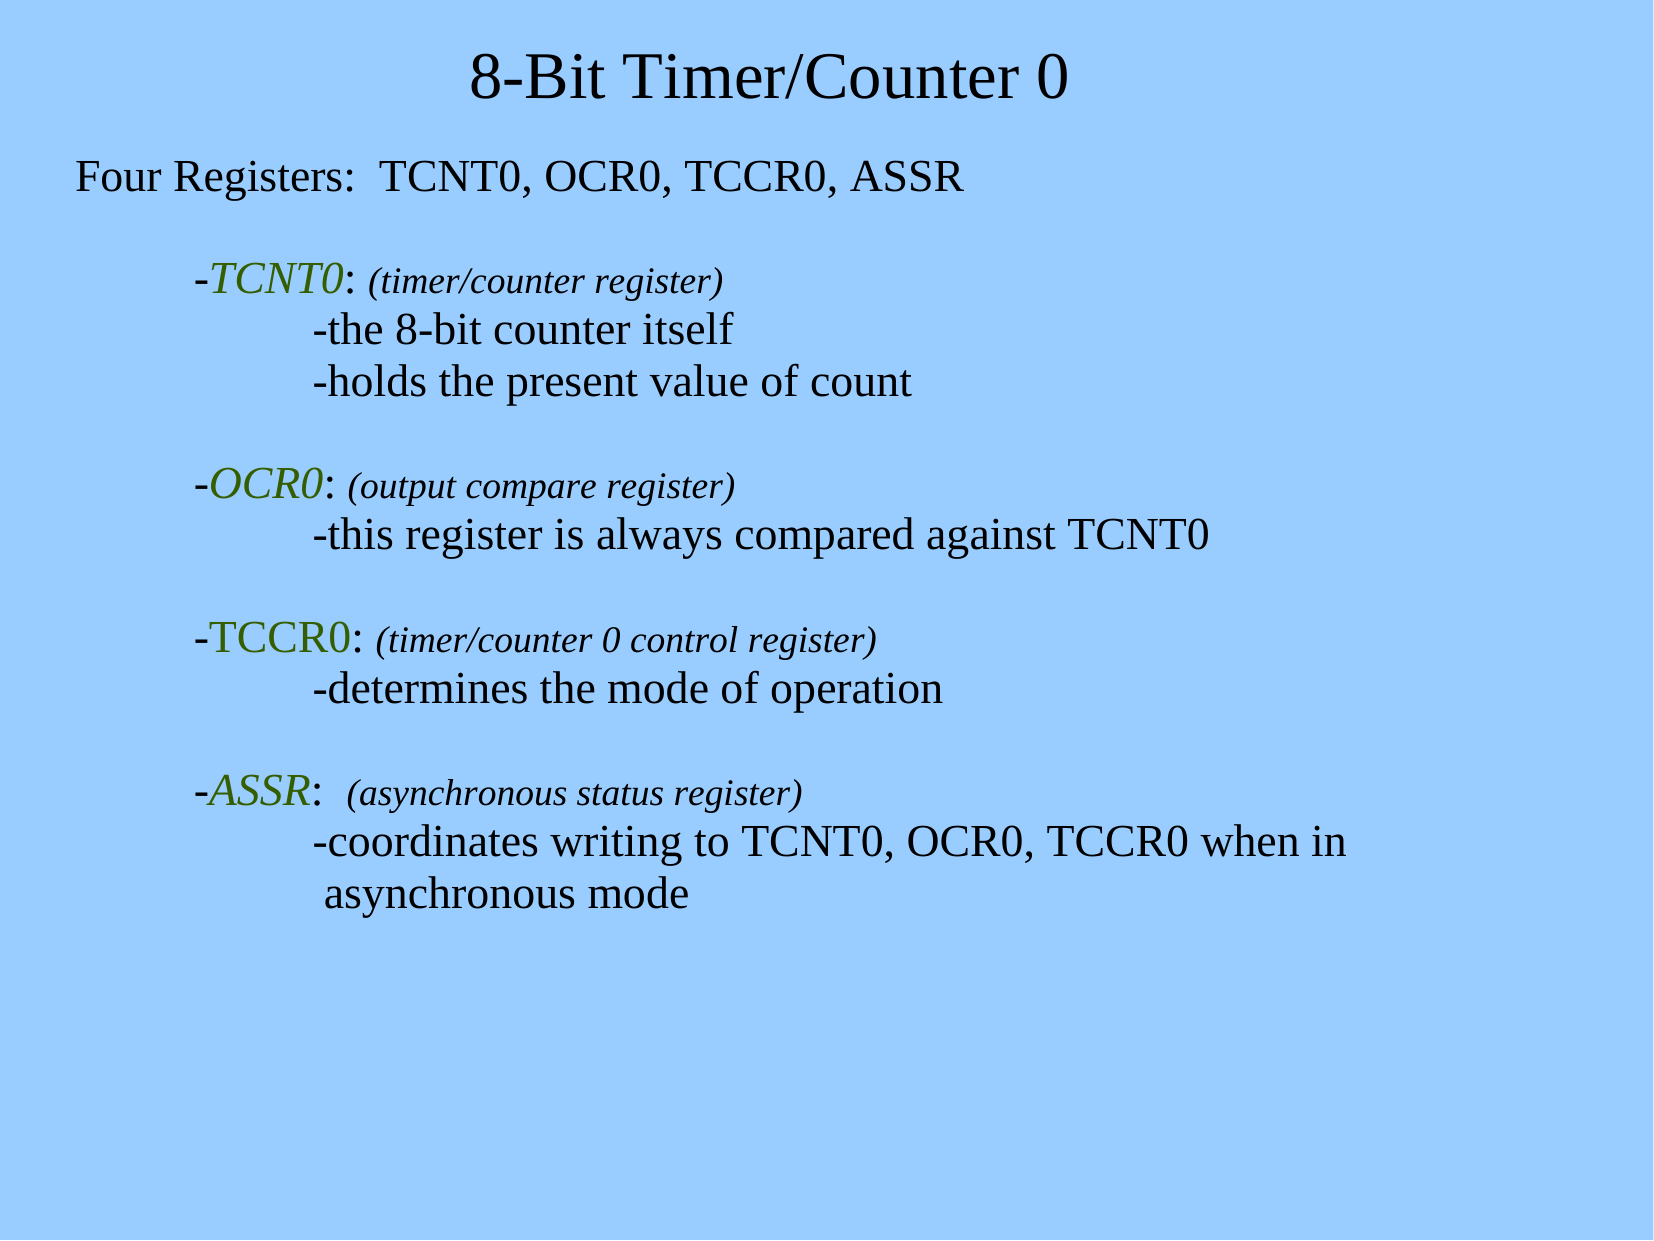

8-Bit Timer/Counter 0
Four Registers: TCNT0, OCR0, TCCR0, ASSR
	-TCNT0: (timer/counter register)
		-the 8-bit counter itself
	 	-holds the present value of count
	-OCR0: (output compare register)
		-this register is always compared against TCNT0
	-TCCR0: (timer/counter 0 control register)
		-determines the mode of operation
	-ASSR: (asynchronous status register)
		-coordinates writing to TCNT0, OCR0, TCCR0 when in
		 asynchronous mode